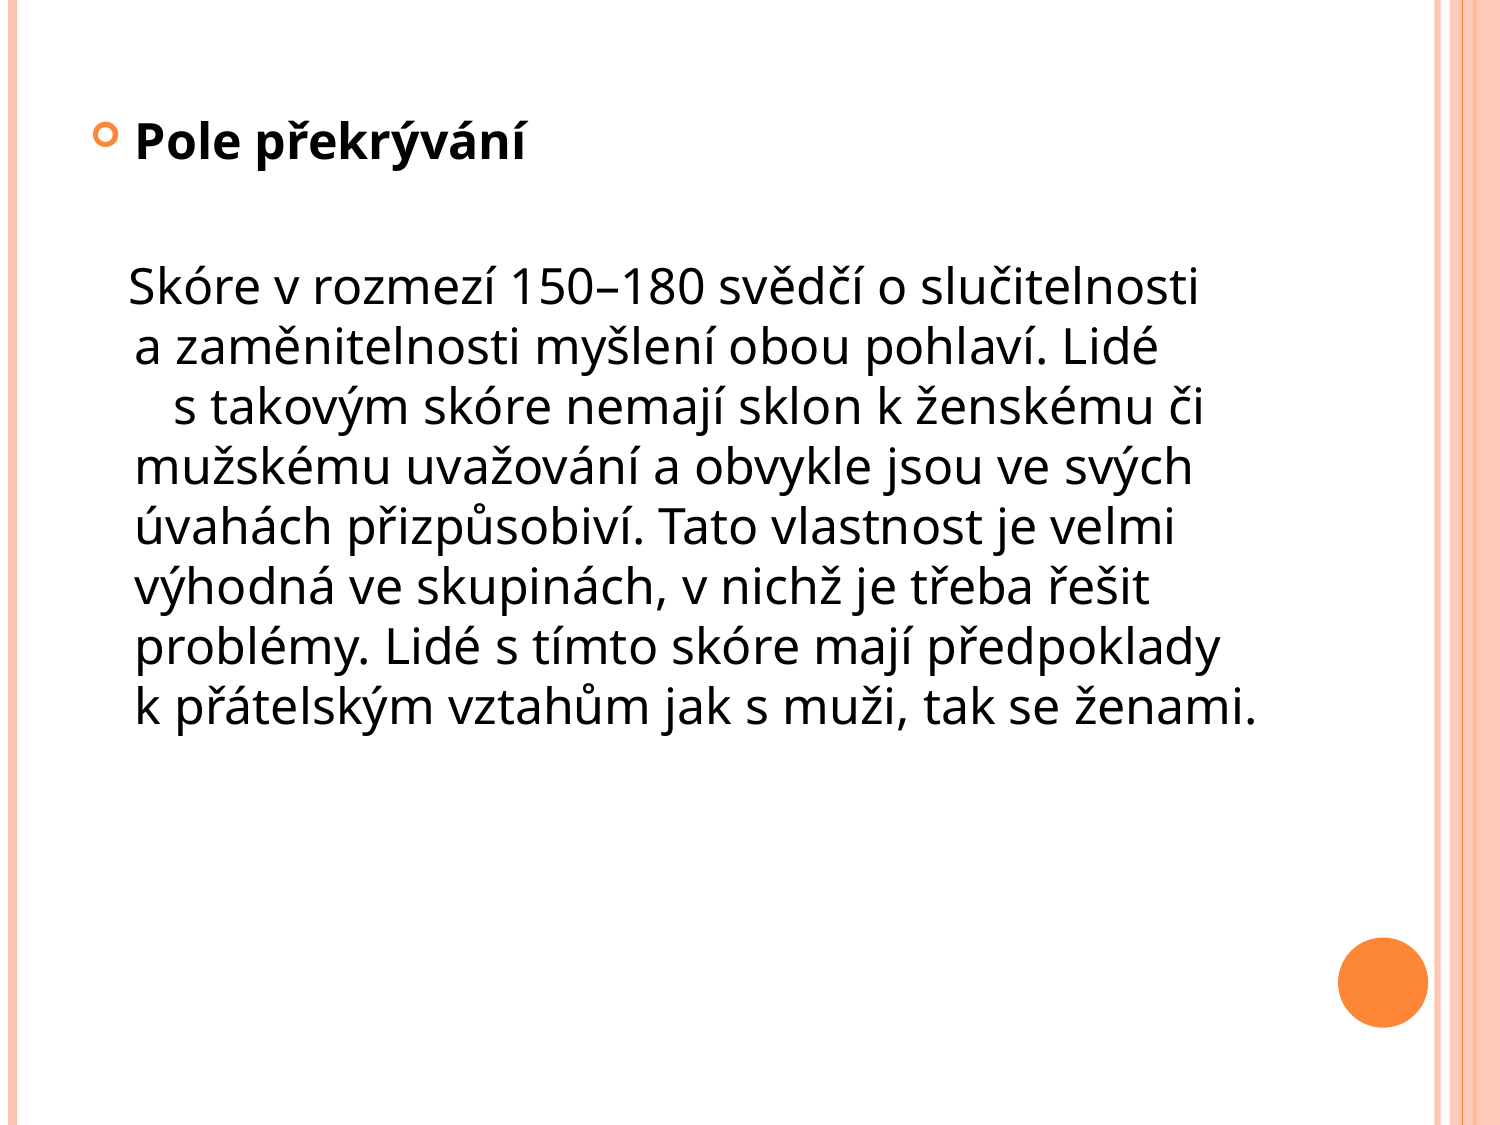

#
Pole překrývání
 Skóre v rozmezí 150–180 svědčí o slučitelnosti
a zaměnitelnosti myšlení obou pohlaví. Lidé s takovým skóre nemají sklon k ženskému či mužskému uvažování a obvykle jsou ve svých úvahách přizpůsobiví. Tato vlastnost je velmi výhodná ve skupinách, v nichž je třeba řešit problémy. Lidé s tímto skóre mají předpoklady k přátelským vztahům jak s muži, tak se ženami.